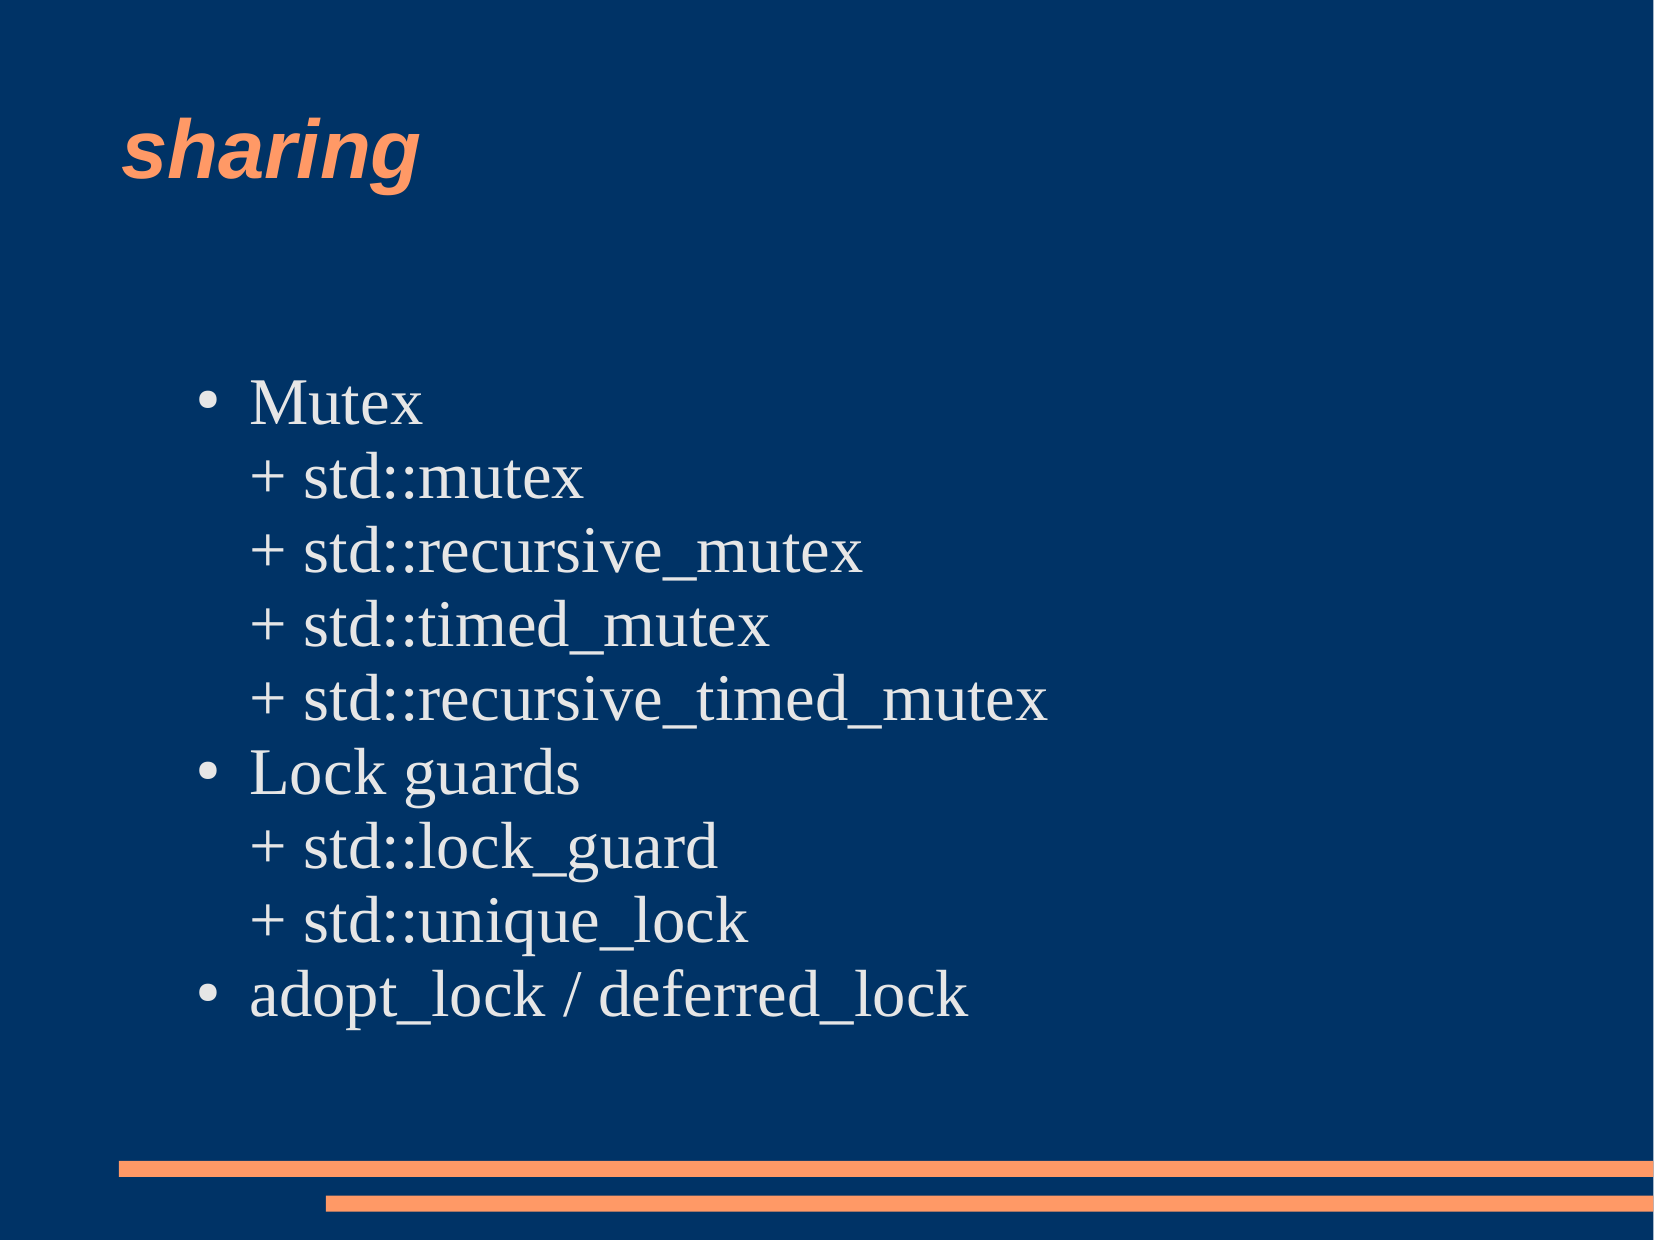

# sharing
Mutex
+ std::mutex
+ std::recursive_mutex
+ std::timed_mutex
+ std::recursive_timed_mutex
Lock guards
+ std::lock_guard
+ std::unique_lock
adopt_lock / deferred_lock